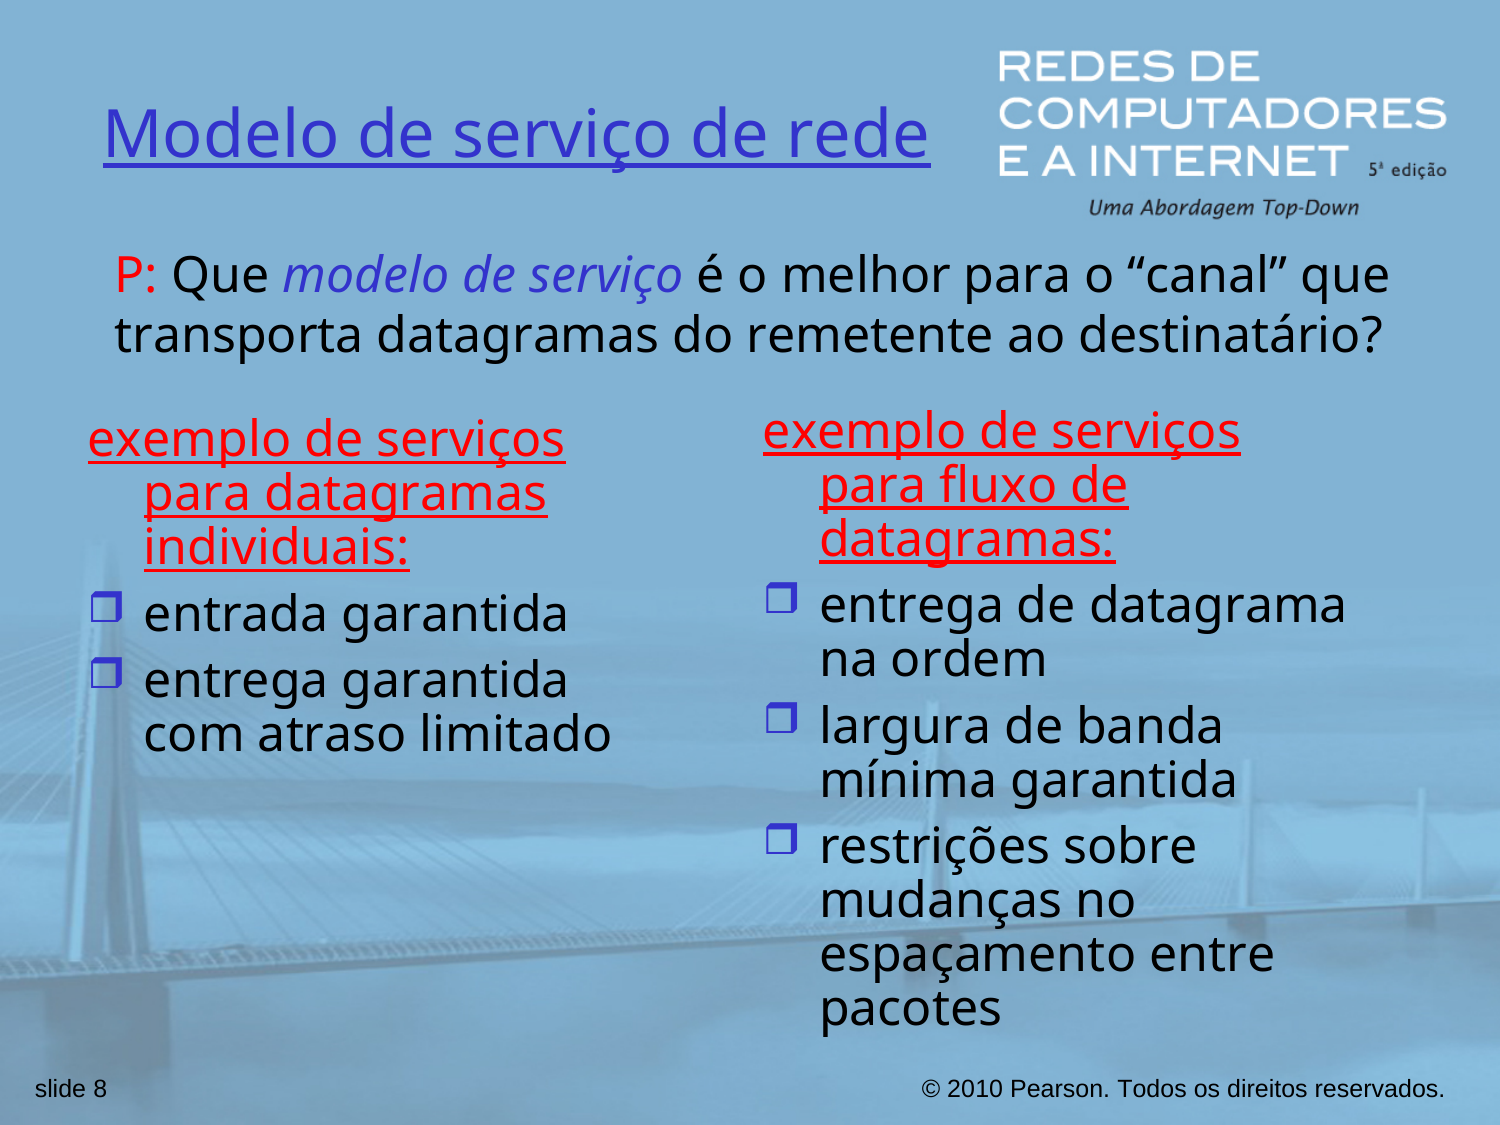

# Modelo de serviço de rede
P: Que modelo de serviço é o melhor para o “canal” que transporta datagramas do remetente ao destinatário?
exemplo de serviços para fluxo de datagramas:
entrega de datagrama na ordem
largura de banda mínima garantida
restrições sobre mudanças no espaçamento entre pacotes
exemplo de serviços para datagramas individuais:
entrada garantida
entrega garantida com atraso limitado